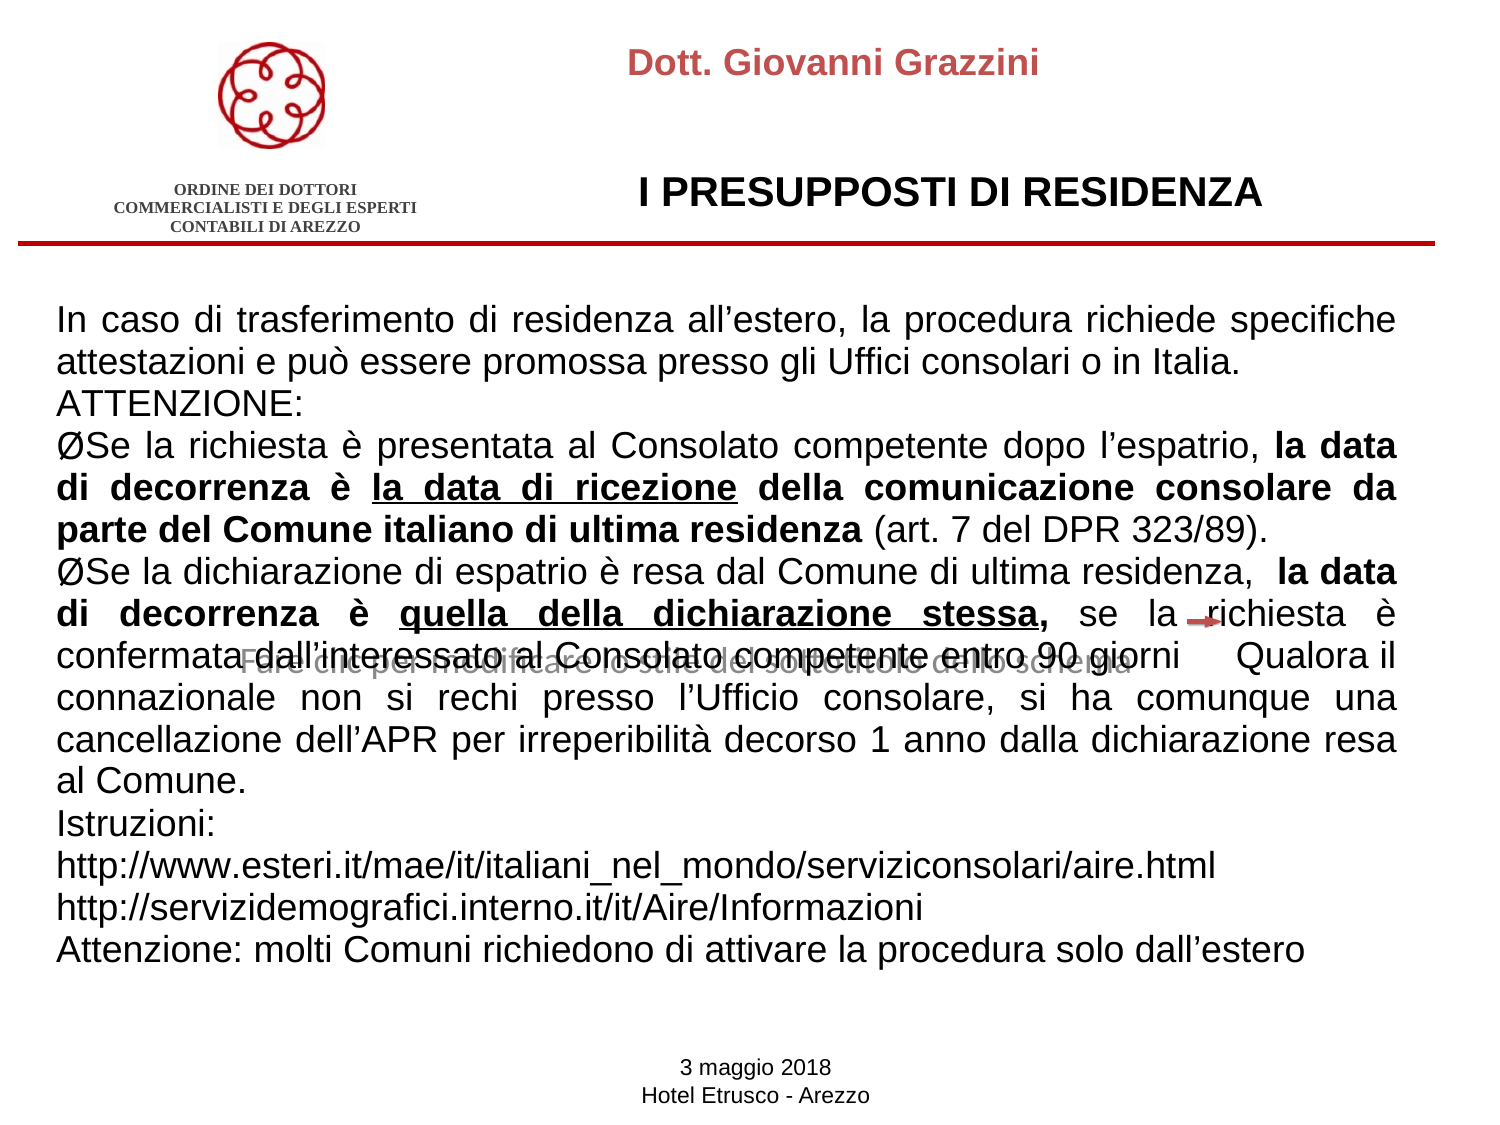

Dott. Giovanni Grazzini
I PRESUPPOSTI DI RESIDENZA
ORDINE DEI DOTTORI
COMMERCIALISTI E DEGLI ESPERTI
CONTABILI DI AREZZO
In caso di trasferimento di residenza all’estero, la procedura richiede specifiche attestazioni e può essere promossa presso gli Uffici consolari o in Italia.
ATTENZIONE:
Se la richiesta è presentata al Consolato competente dopo l’espatrio, la data di decorrenza è la data di ricezione della comunicazione consolare da parte del Comune italiano di ultima residenza (art. 7 del DPR 323/89).
Se la dichiarazione di espatrio è resa dal Comune di ultima residenza, la data di decorrenza è quella della dichiarazione stessa, se la richiesta è confermata dall’interessato al Consolato competente entro 90 giorni Qualora il connazionale non si rechi presso l’Ufficio consolare, si ha comunque una cancellazione dell’APR per irreperibilità decorso 1 anno dalla dichiarazione resa al Comune.
Istruzioni:
http://www.esteri.it/mae/it/italiani_nel_mondo/serviziconsolari/aire.html
http://servizidemografici.interno.it/it/Aire/Informazioni
Attenzione: molti Comuni richiedono di attivare la procedura solo dall’estero
3 maggio 2018
Hotel Etrusco - Arezzo